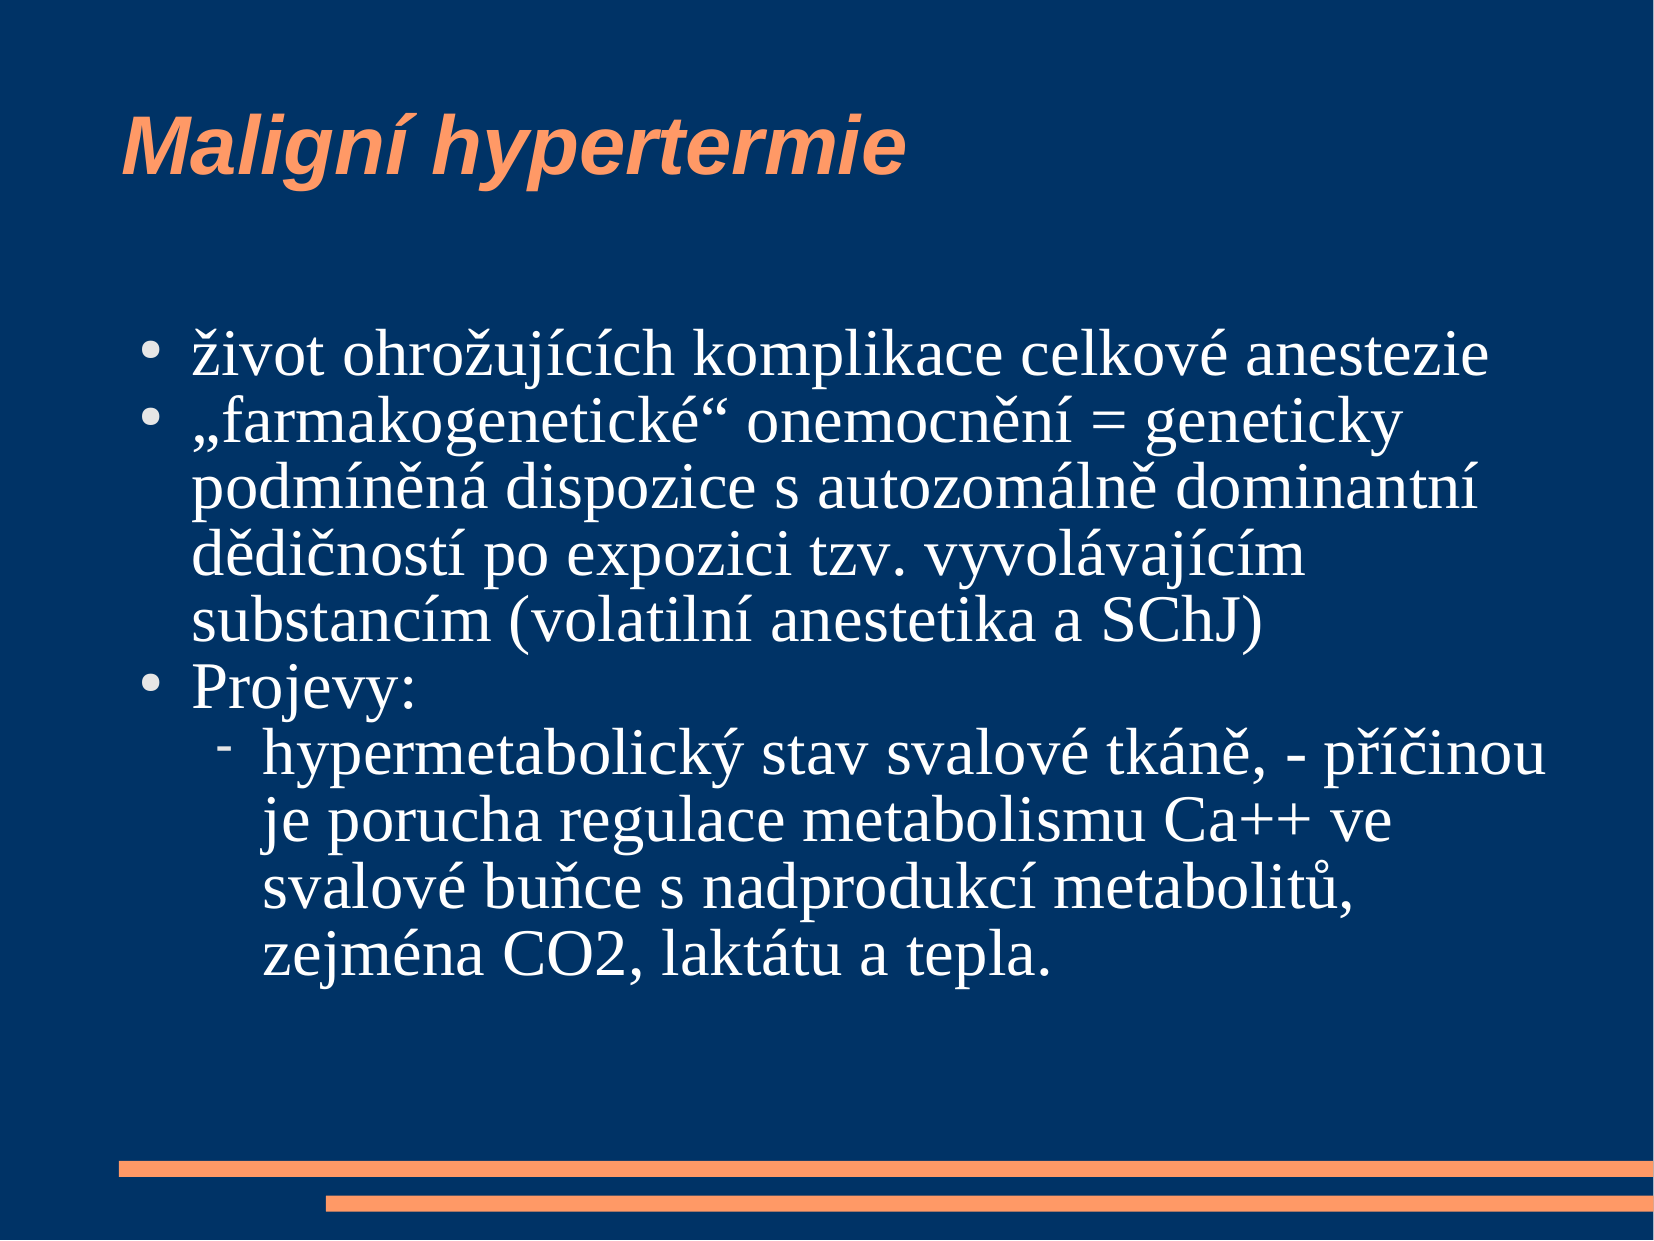

# Maligní hypertermie
život ohrožujících komplikace celkové anestezie
„farmakogenetické“ onemocnění = geneticky podmíněná dispozice s autozomálně dominantní dědičností po expozici tzv. vyvolávajícím substancím (volatilní anestetika a SChJ)
Projevy:
hypermetabolický stav svalové tkáně, - příčinou je porucha regulace metabolismu Ca++ ve svalové buňce s nadprodukcí metabolitů, zejména CO2, laktátu a tepla.